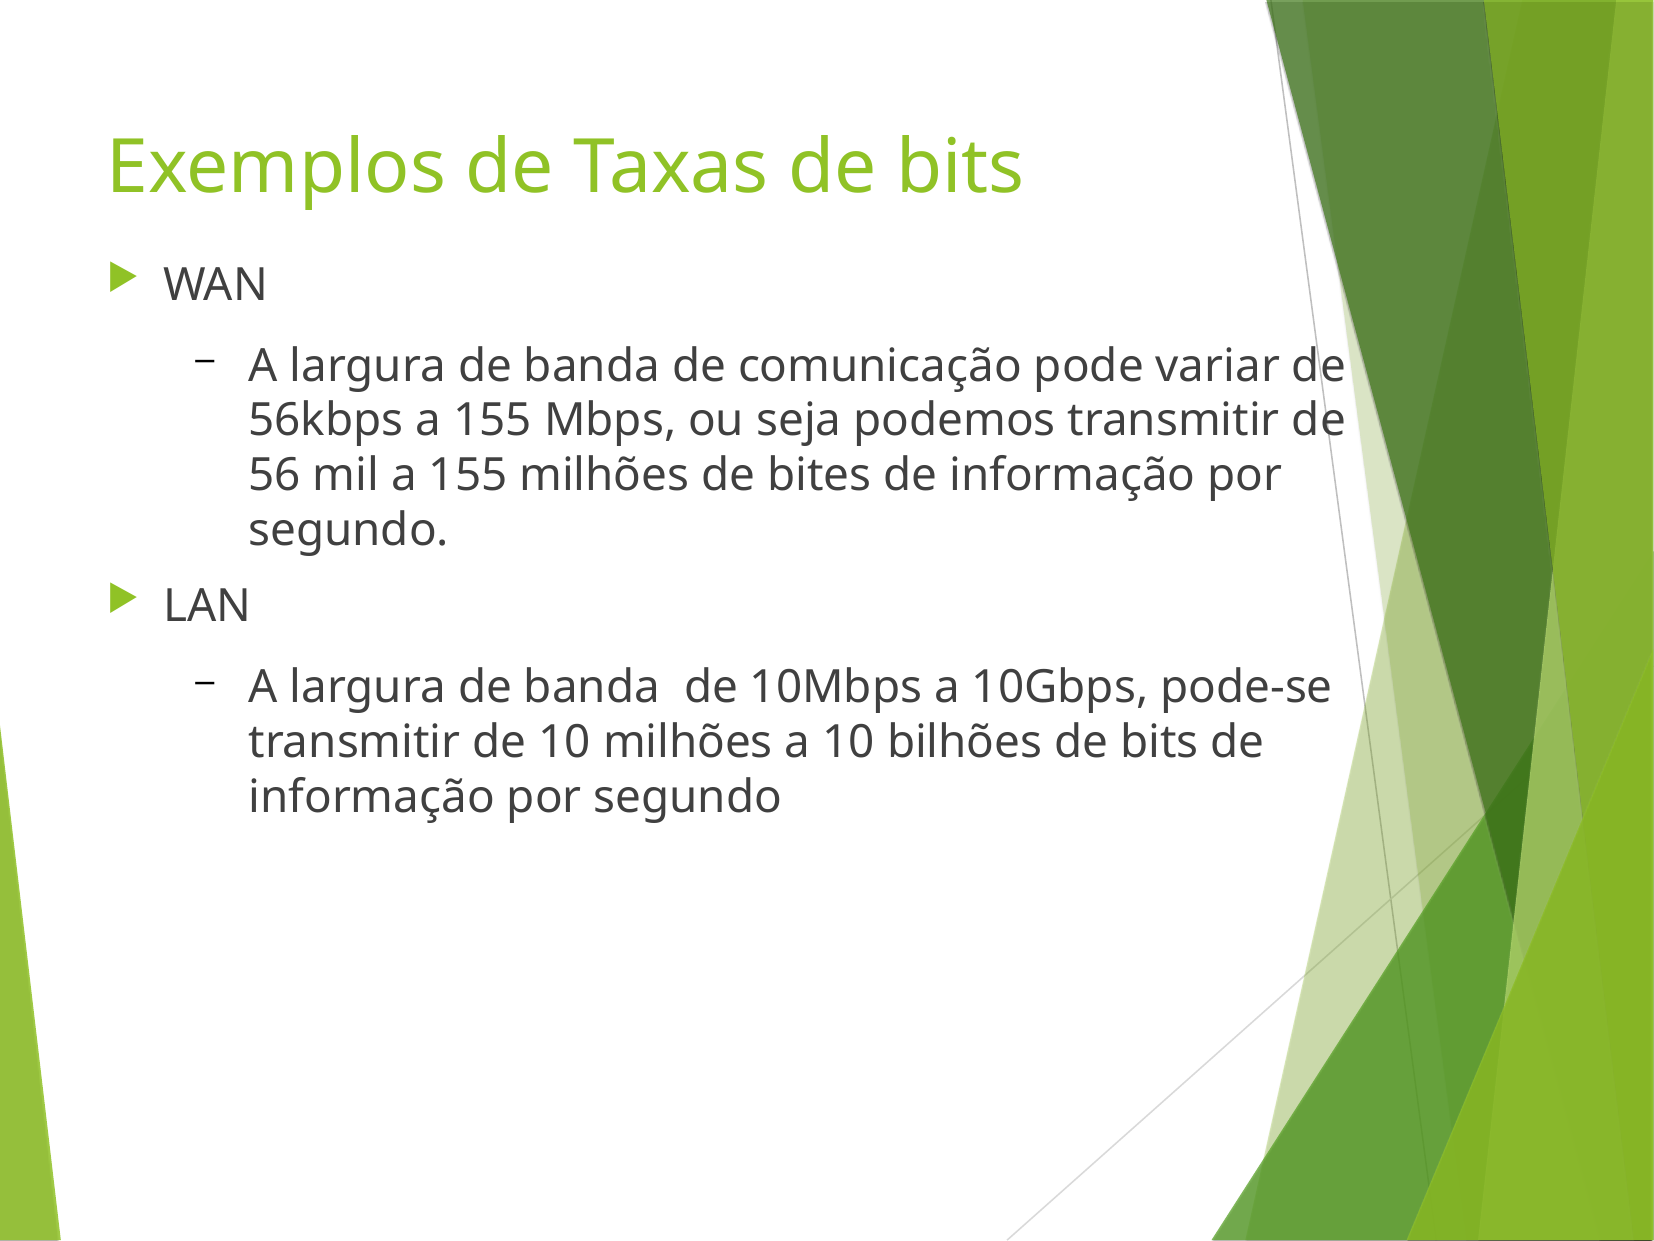

# Exemplos de Taxas de bits
WAN
A largura de banda de comunicação pode variar de 56kbps a 155 Mbps, ou seja podemos transmitir de 56 mil a 155 milhões de bites de informação por segundo.
LAN
A largura de banda de 10Mbps a 10Gbps, pode-se transmitir de 10 milhões a 10 bilhões de bits de informação por segundo